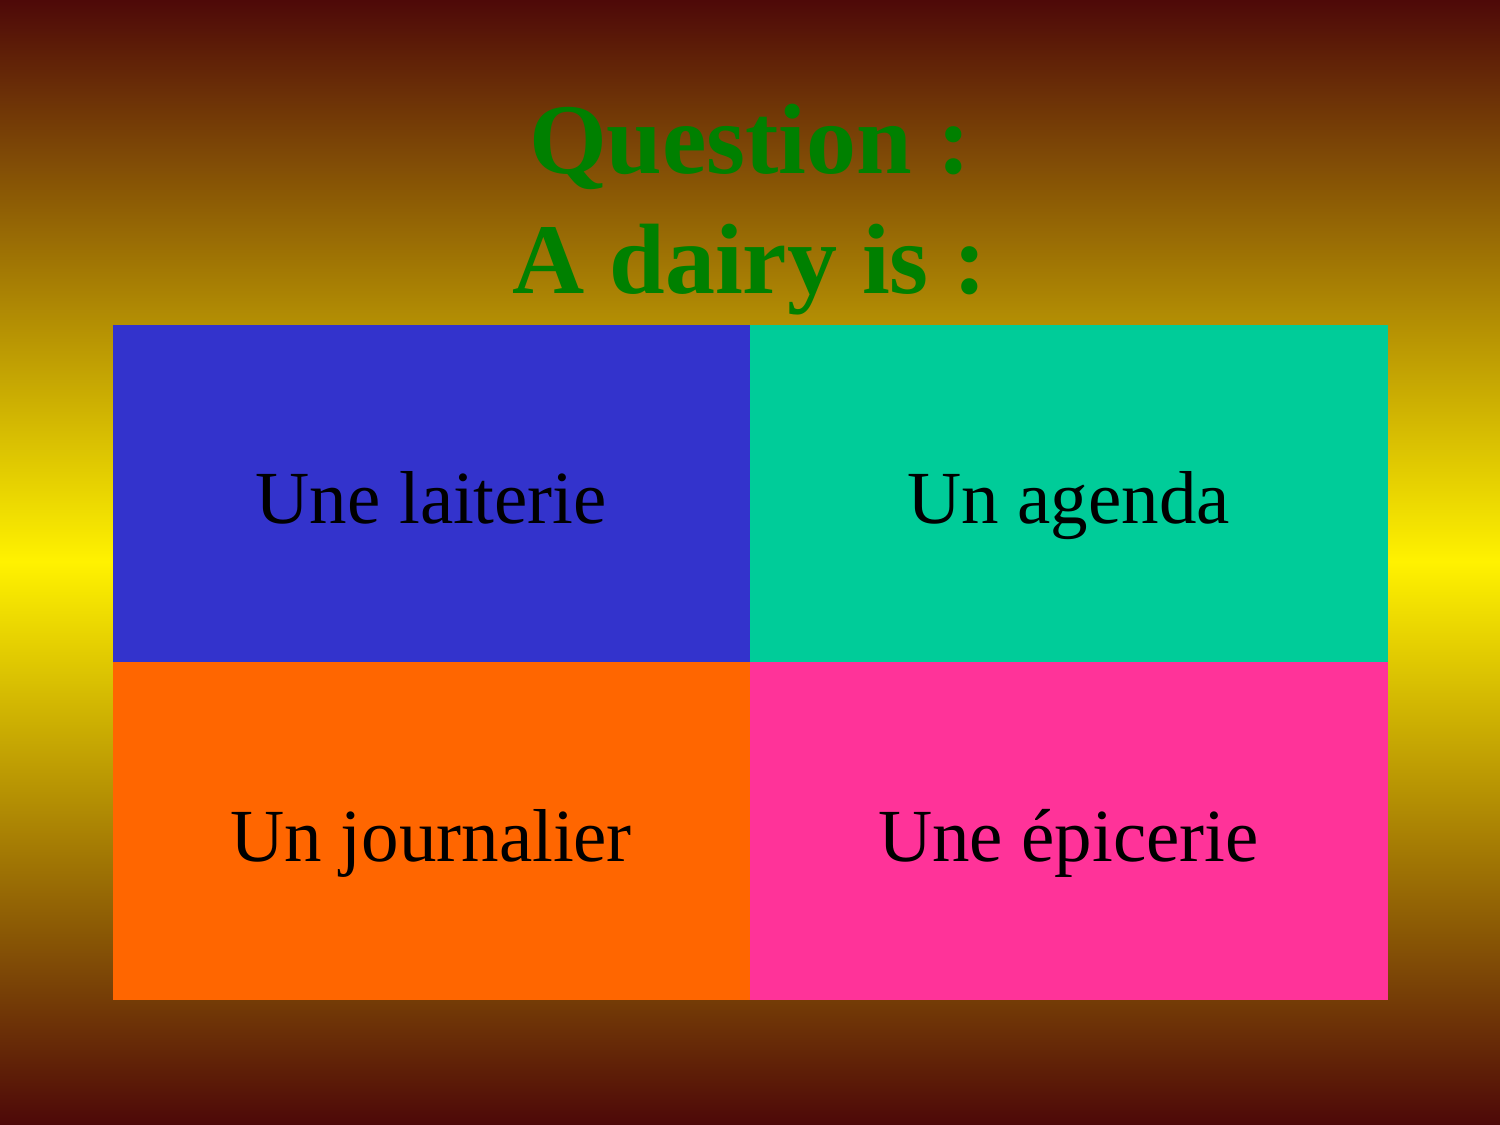

# Question : A dairy is :
| Une laiterie | Un agenda |
| --- | --- |
| Un journalier | Une épicerie |